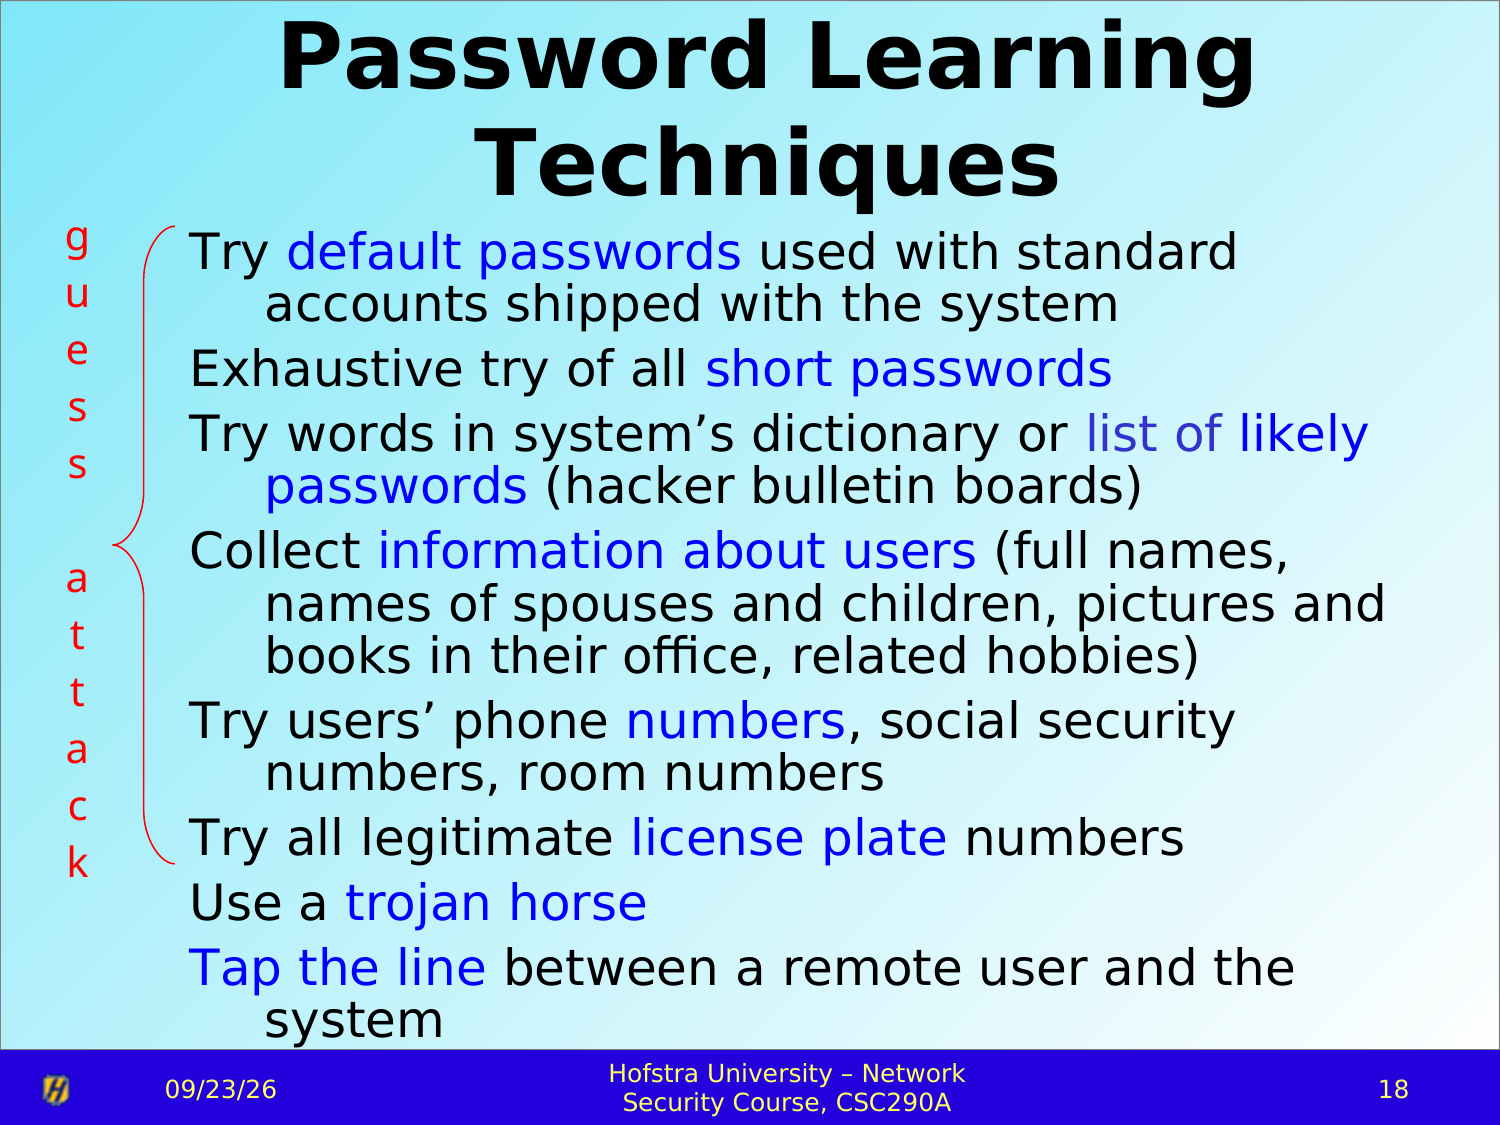

# Password Learning Techniques
g
u
e
s
s
a
t
t
a
c
k
Try default passwords used with standard accounts shipped with the system
Exhaustive try of all short passwords
Try words in system’s dictionary or list of likely passwords (hacker bulletin boards)
Collect information about users (full names, names of spouses and children, pictures and books in their office, related hobbies)
Try users’ phone numbers, social security numbers, room numbers
Try all legitimate license plate numbers
Use a trojan horse
Tap the line between a remote user and the system
18